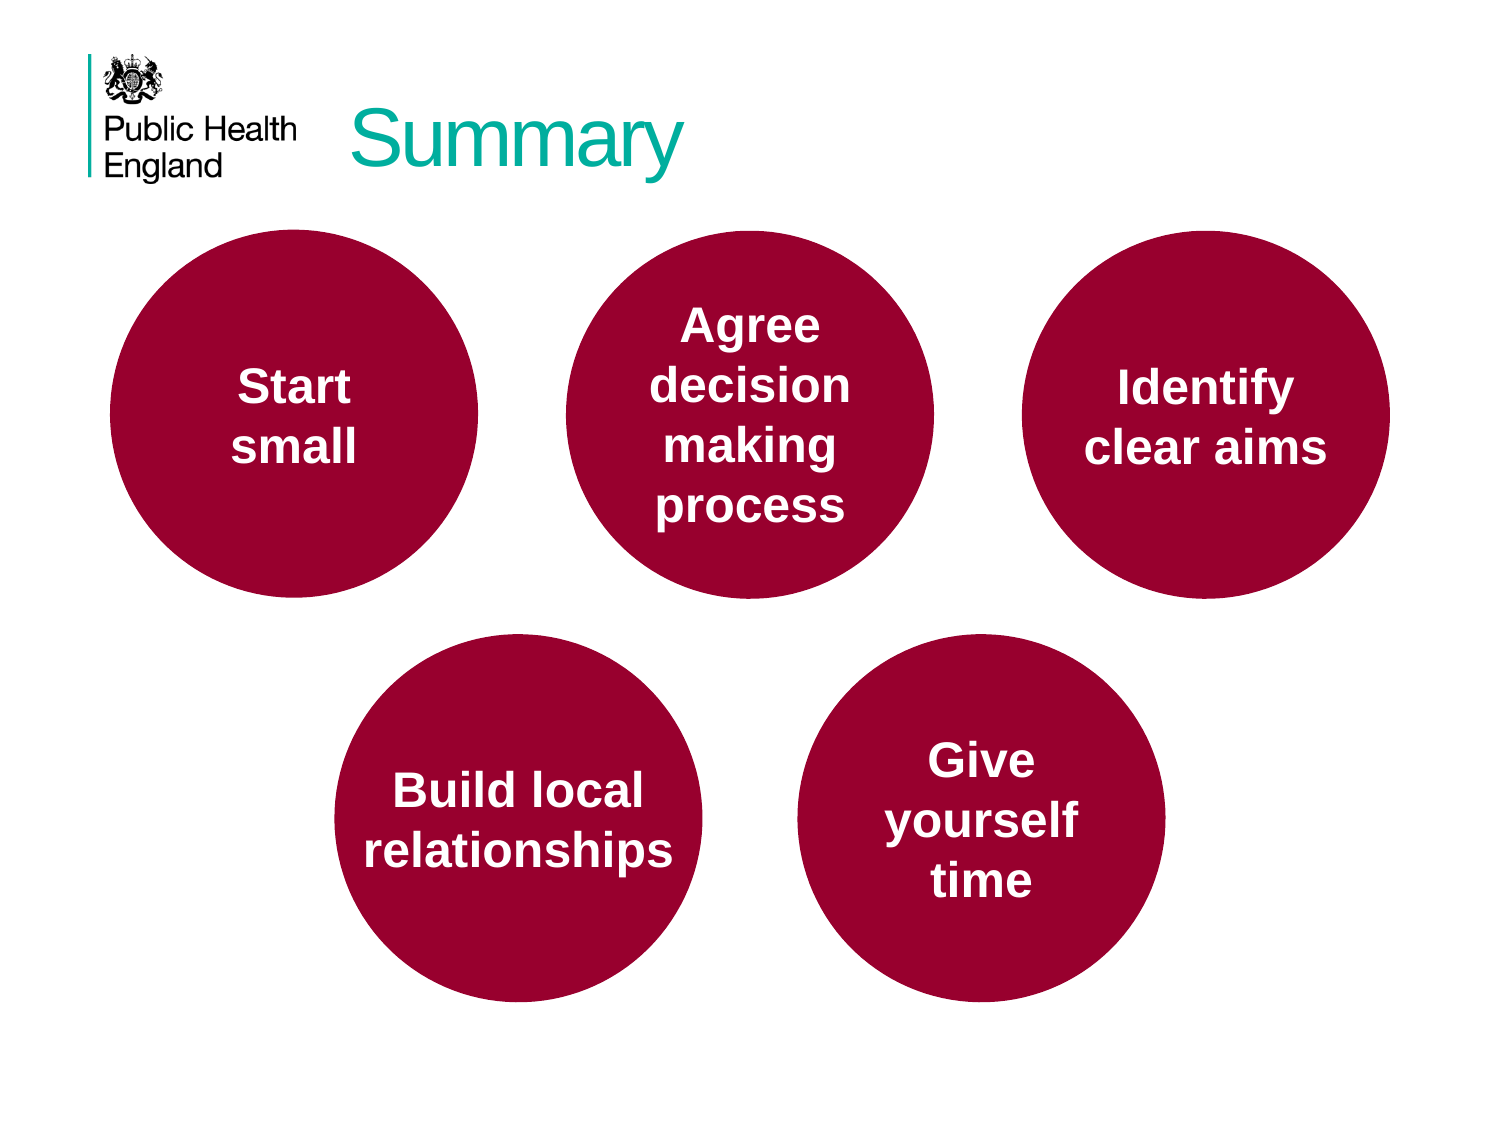

# Summary
Start
small
Agree decision making process
Identify
clear aims
Build local
relationships
Give
yourself
time